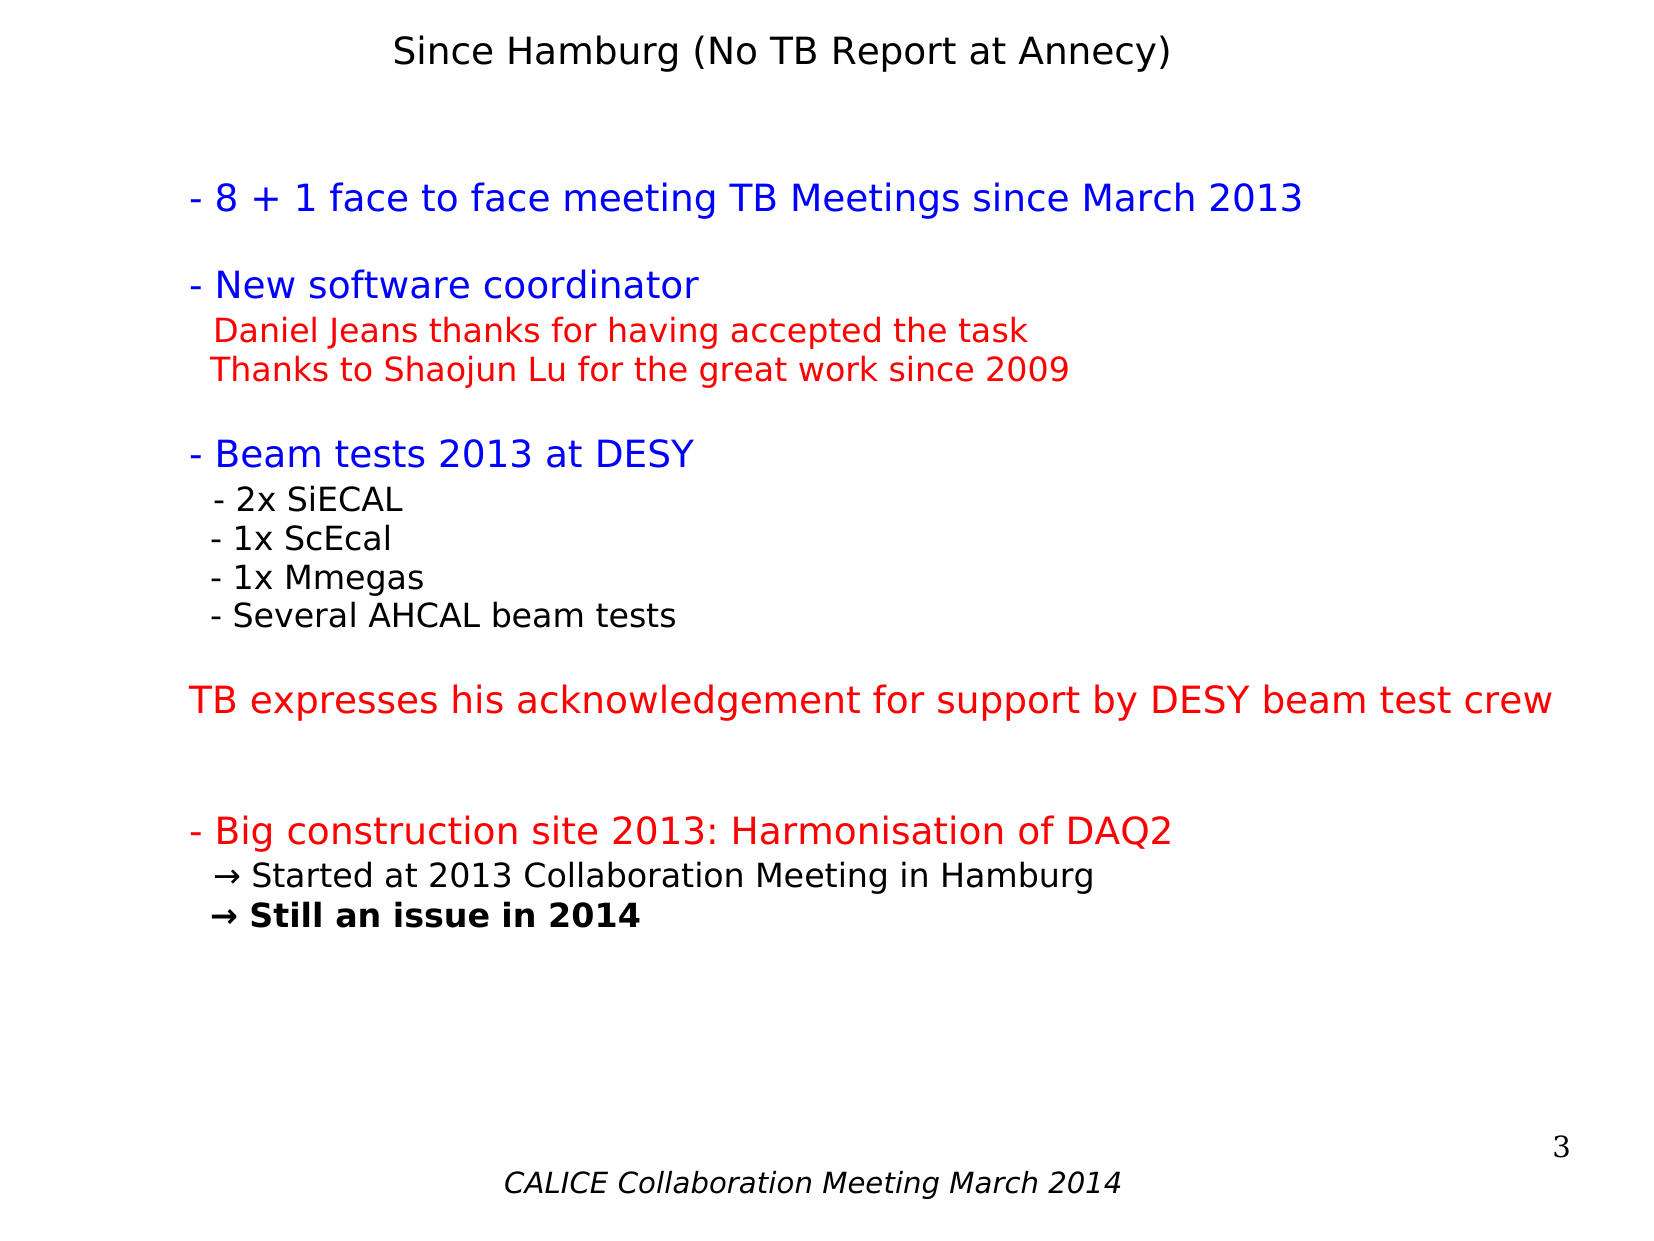

Since Hamburg (No TB Report at Annecy)
- 8 + 1 face to face meeting TB Meetings since March 2013
- New software coordinator
 Daniel Jeans thanks for having accepted the task
 Thanks to Shaojun Lu for the great work since 2009
- Beam tests 2013 at DESY
 - 2x SiECAL
 - 1x ScEcal
 - 1x Mmegas
 - Several AHCAL beam tests
TB expresses his acknowledgement for support by DESY beam test crew
- Big construction site 2013: Harmonisation of DAQ2
 → Started at 2013 Collaboration Meeting in Hamburg
 → Still an issue in 2014
3